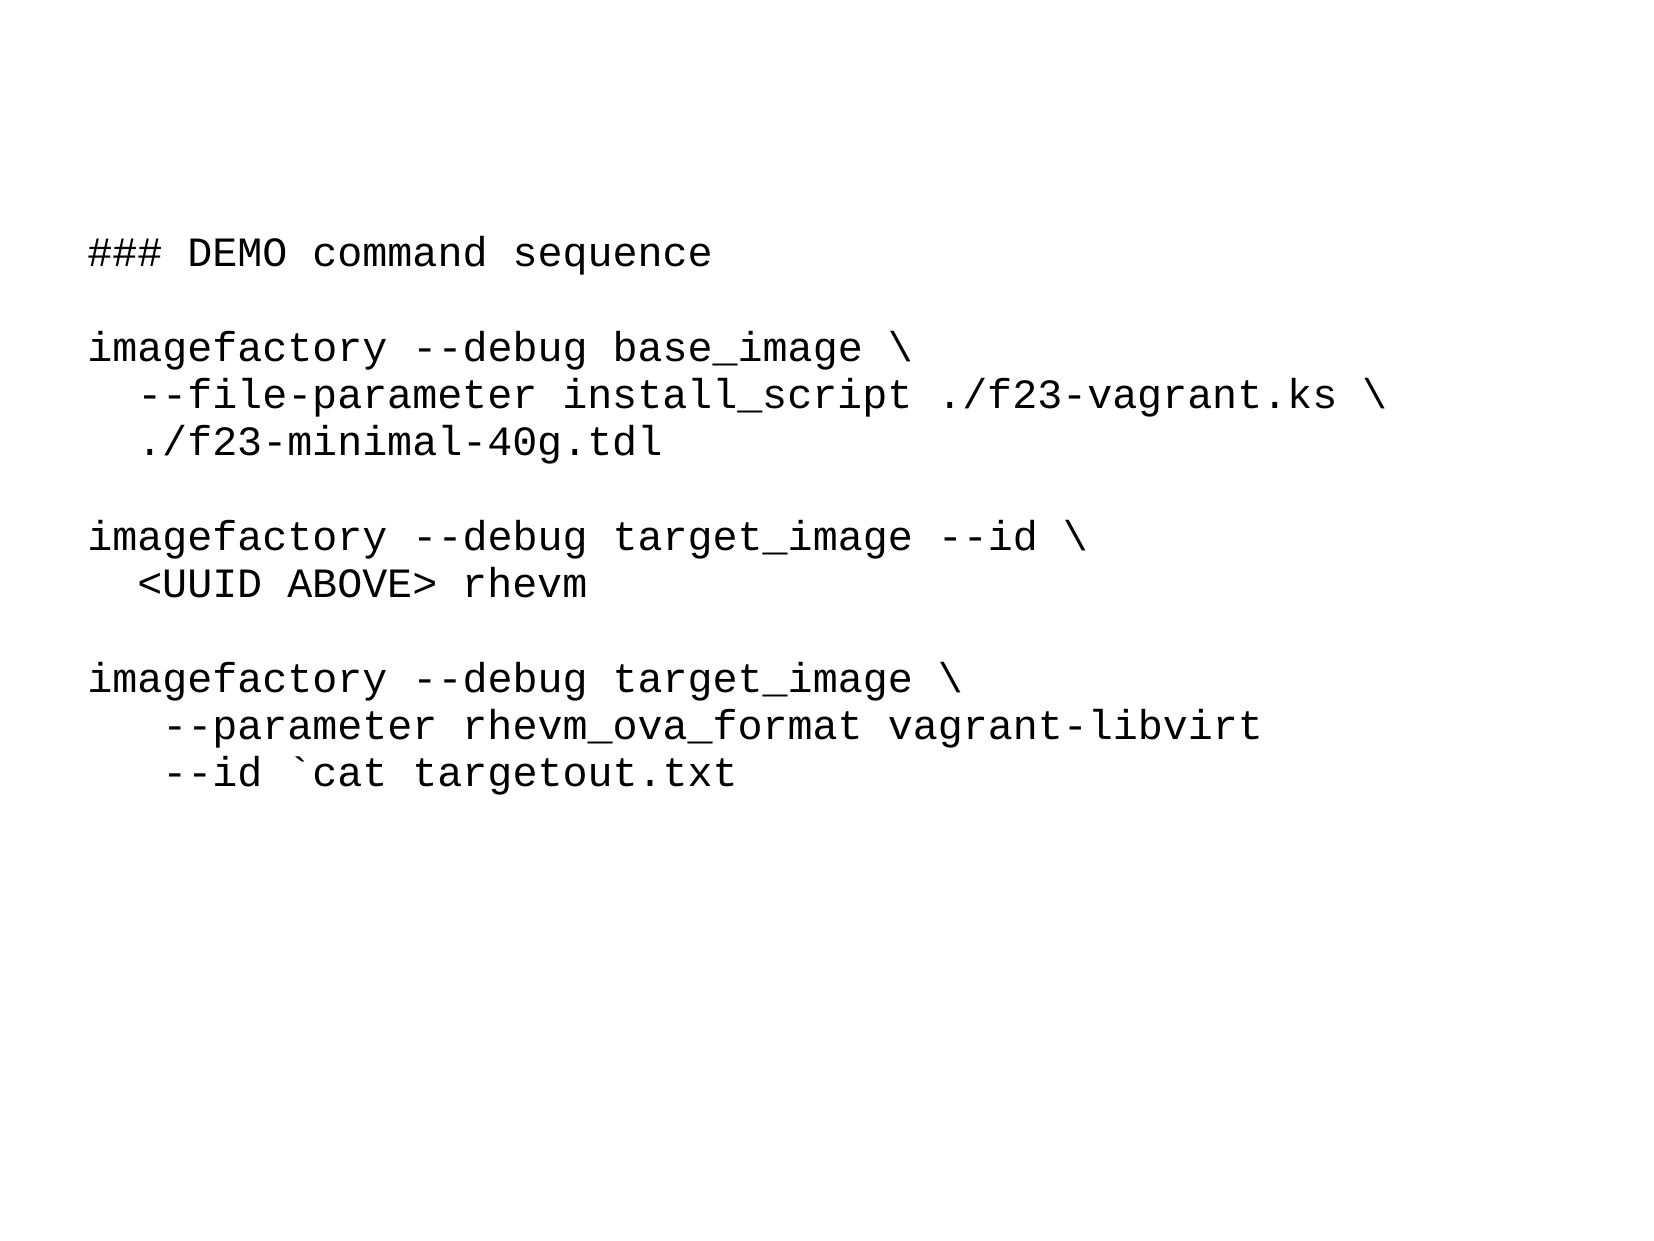

### DEMO command sequence
imagefactory --debug base_image \
 --file-parameter install_script ./f23-vagrant.ks \
 ./f23-minimal-40g.tdl
imagefactory --debug target_image --id \
 <UUID ABOVE> rhevm
imagefactory --debug target_image \
 --parameter rhevm_ova_format vagrant-libvirt
 --id `cat targetout.txt
# Asdf
Asdf
Asdf
Asdf
Asdf
Asdf
Asfd